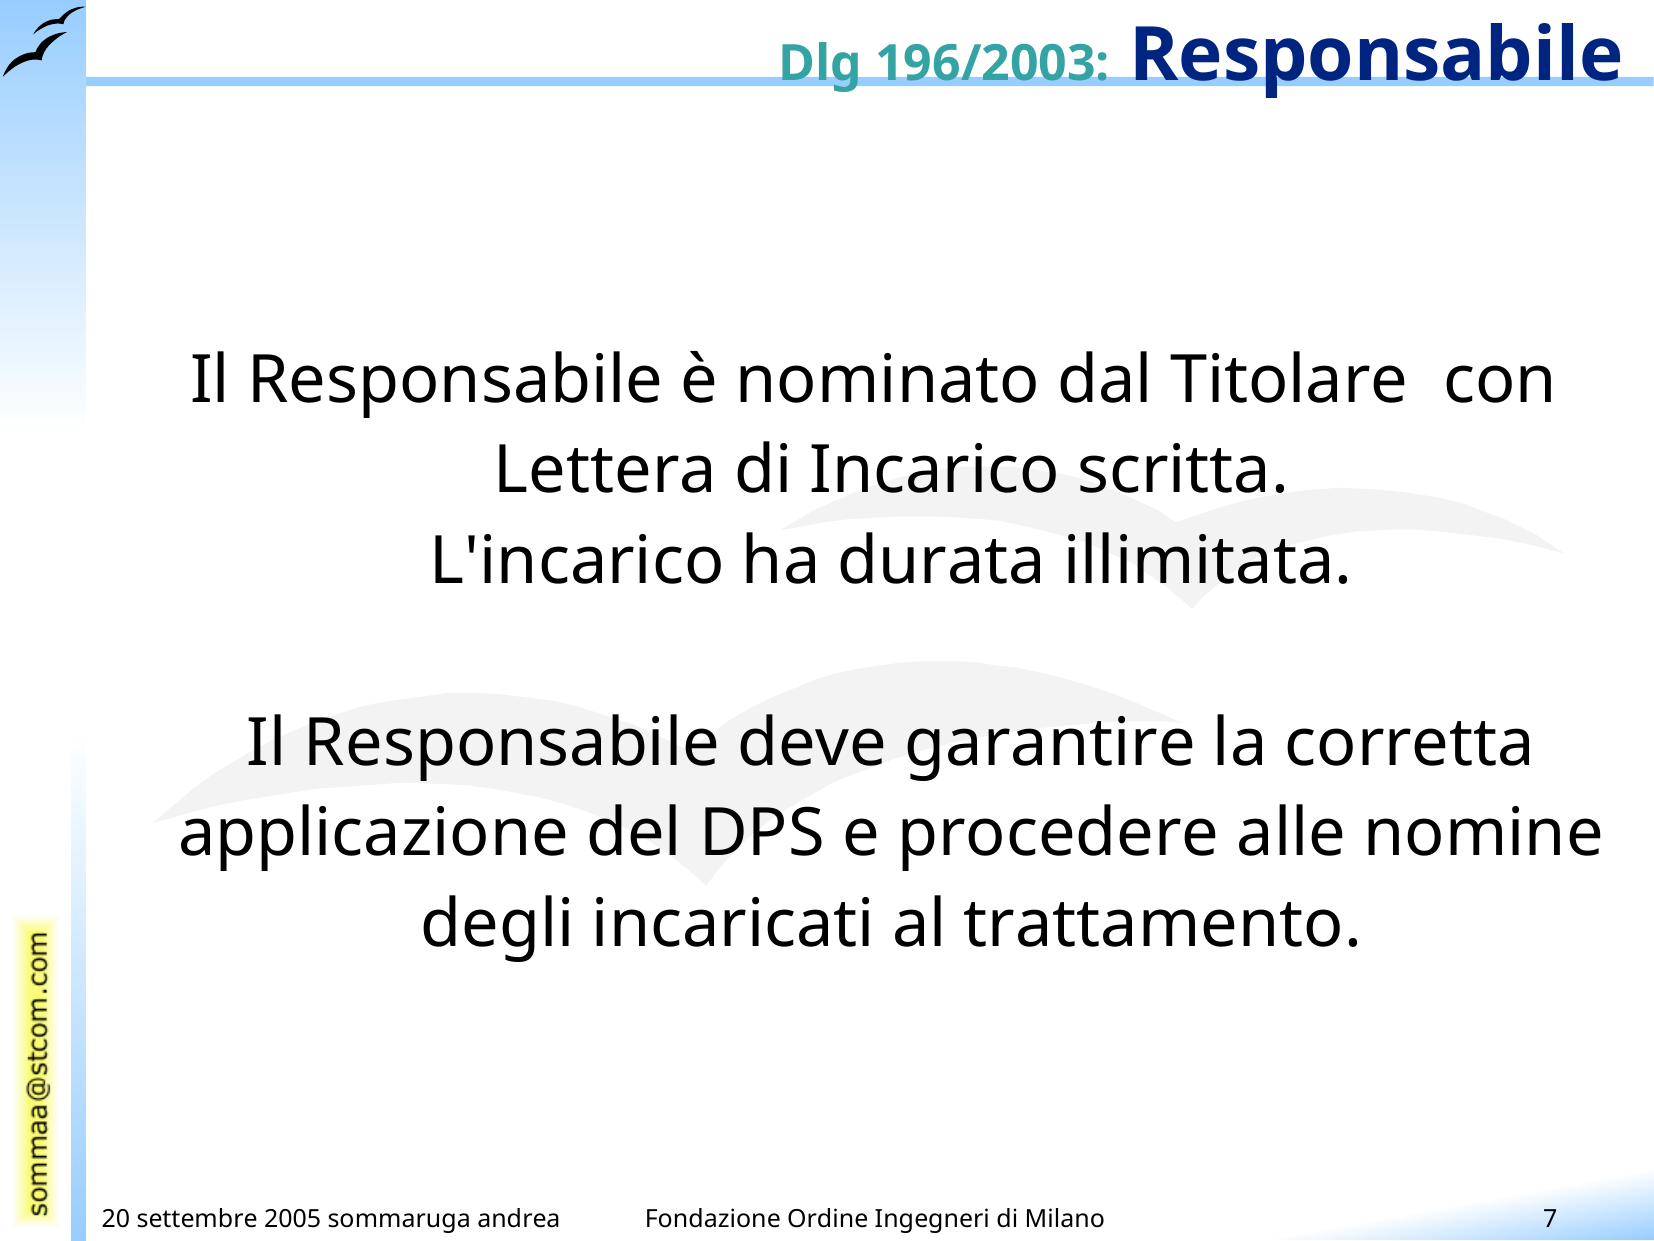

# Dlg 196/2003: Responsabile
Il Responsabile è nominato dal Titolare con Lettera di Incarico scritta.
L'incarico ha durata illimitata.
Il Responsabile deve garantire la corretta applicazione del DPS e procedere alle nomine degli incaricati al trattamento.